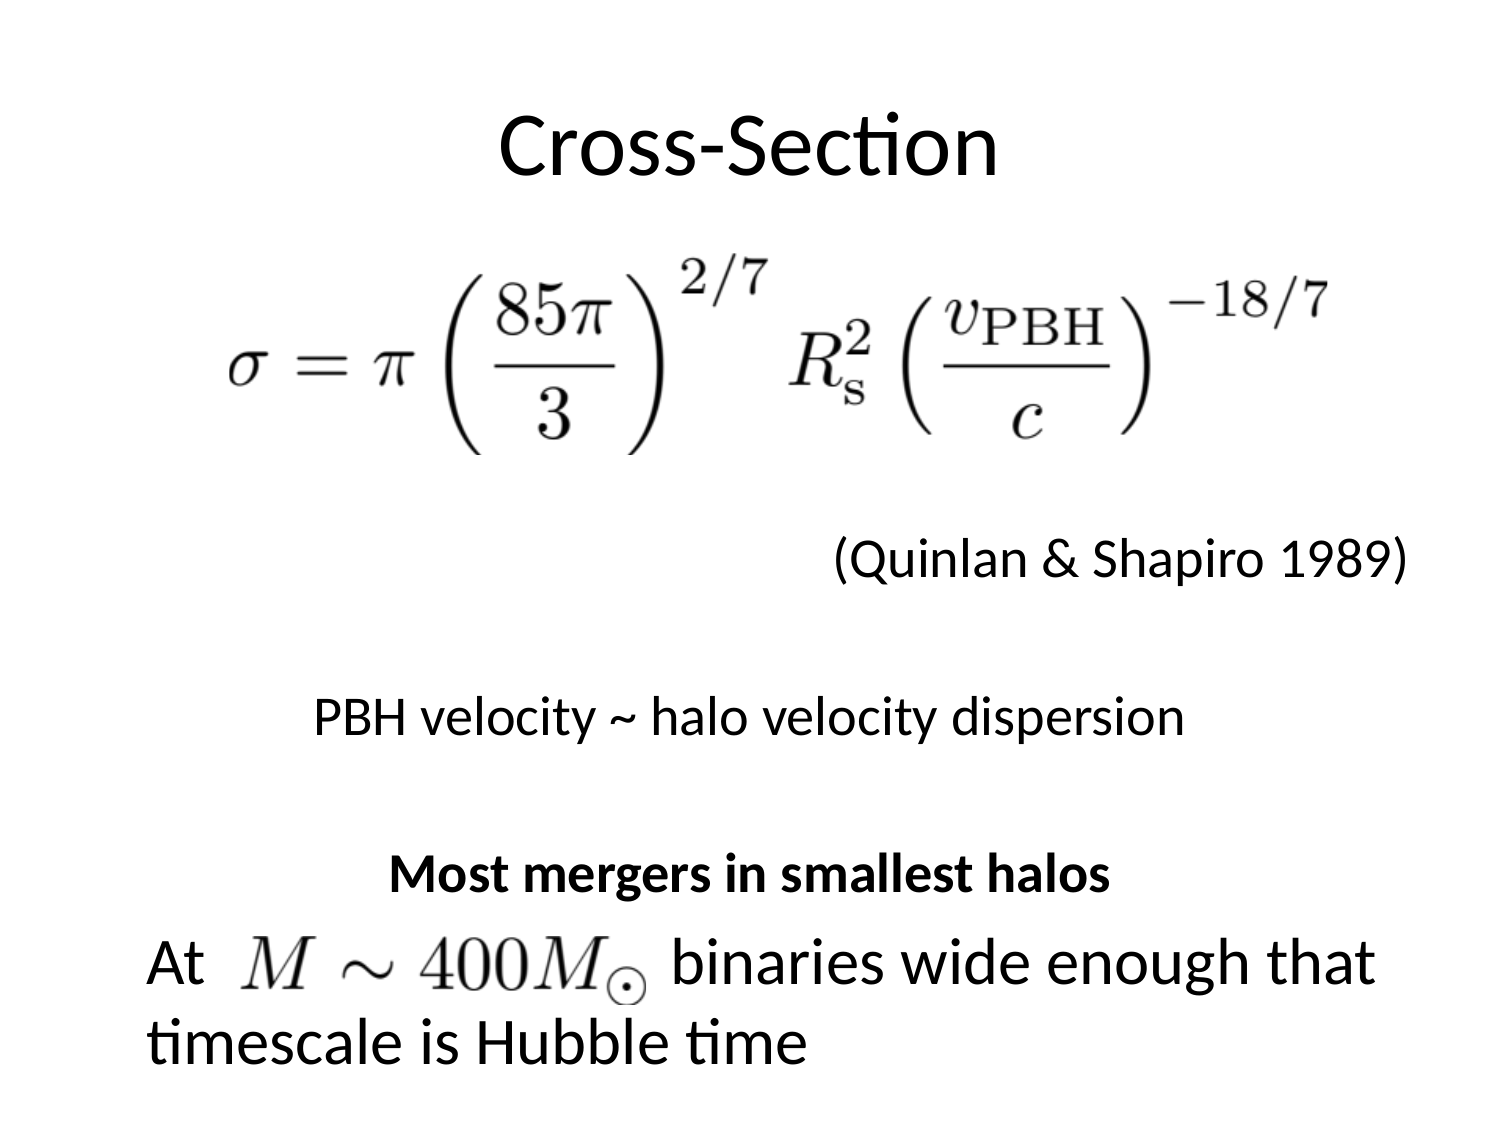

# Cross-Section
(Quinlan & Shapiro 1989)
PBH velocity ~ halo velocity dispersion
Most mergers in smallest halos
At binaries wide enough that timescale is Hubble time